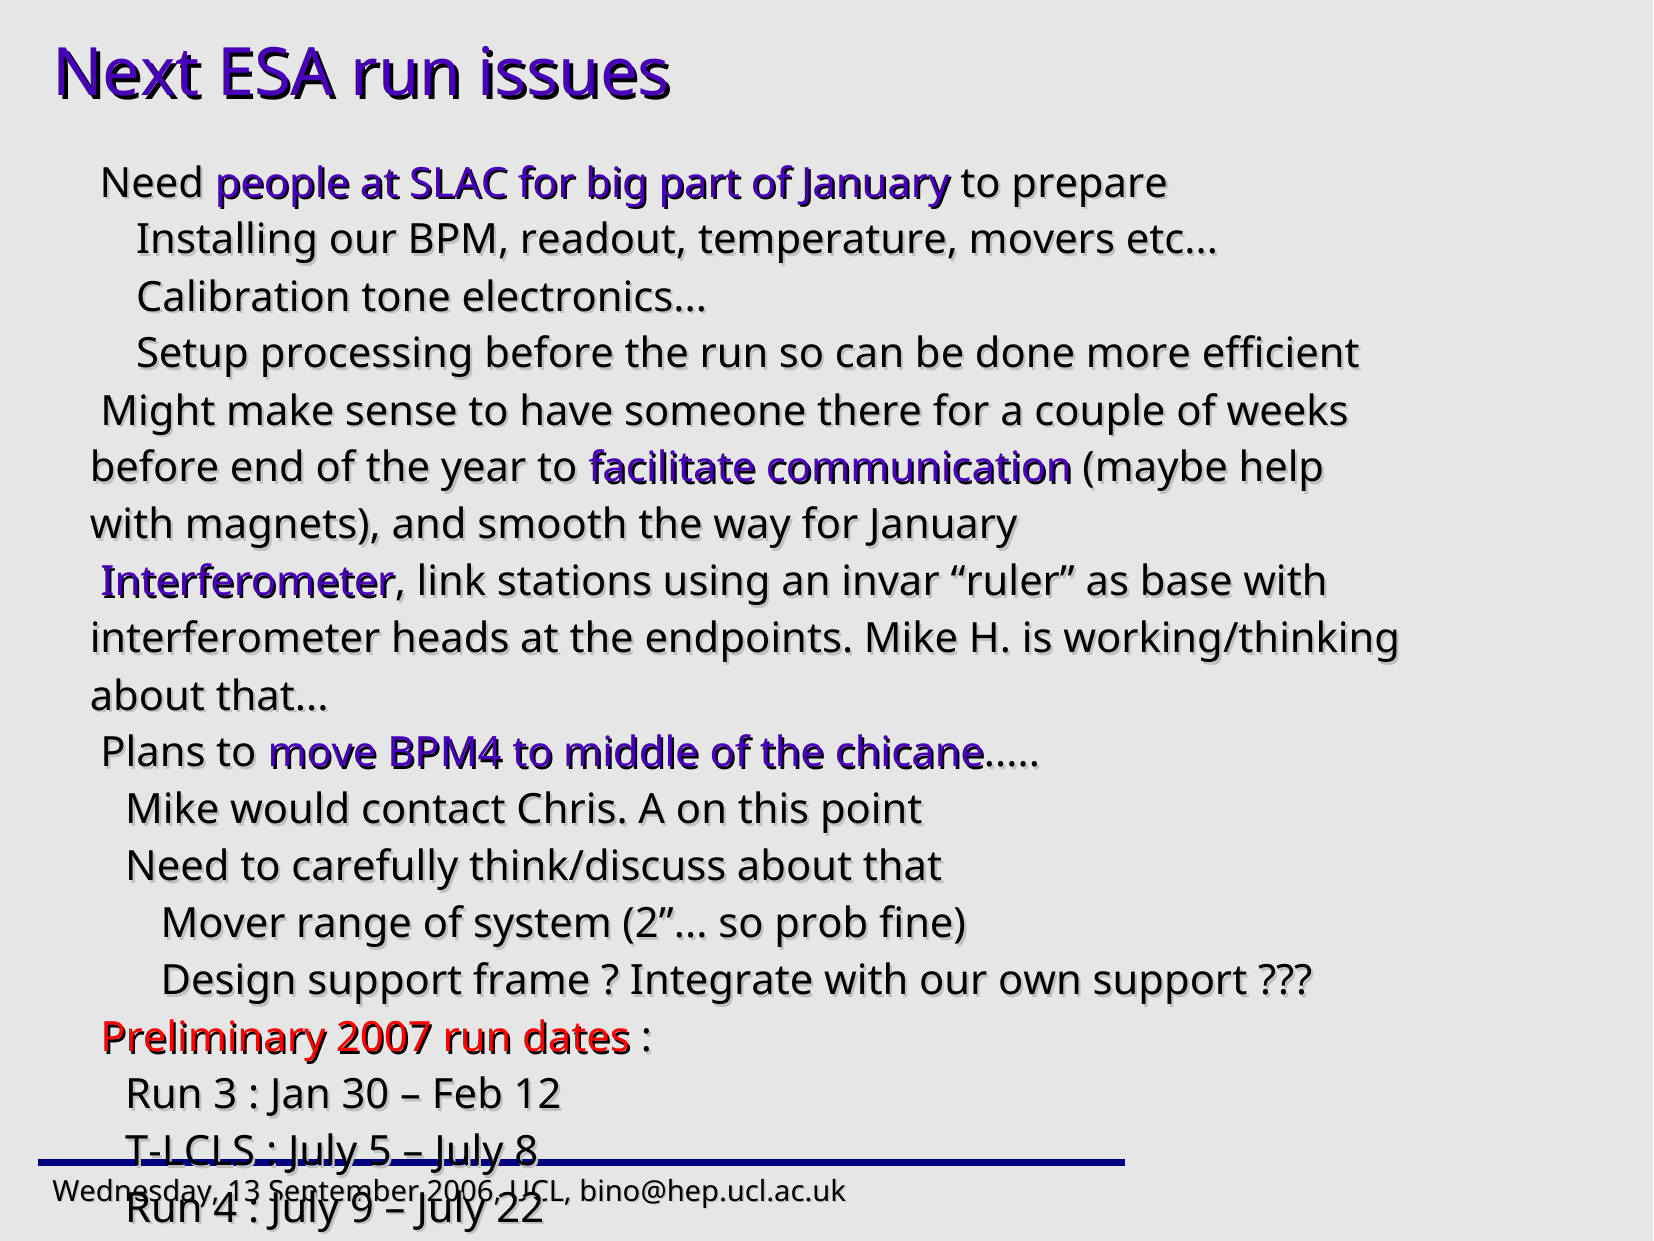

Next ESA run issues
 Need people at SLAC for big part of January to prepare
 Installing our BPM, readout, temperature, movers etc...
 Calibration tone electronics...
 Setup processing before the run so can be done more efficient
 Might make sense to have someone there for a couple of weeks before end of the year to facilitate communication (maybe help with magnets), and smooth the way for January
 Interferometer, link stations using an invar “ruler” as base with interferometer heads at the endpoints. Mike H. is working/thinking about that...
 Plans to move BPM4 to middle of the chicane.....
Mike would contact Chris. A on this point
Need to carefully think/discuss about that
Mover range of system (2”... so prob fine)
Design support frame ? Integrate with our own support ???
 Preliminary 2007 run dates :
Run 3 : Jan 30 – Feb 12
T-LCLS : July 5 – July 8
Run 4 : July 9 – July 22
Wednesday, 13 September 2006, UCL, bino@hep.ucl.ac.uk